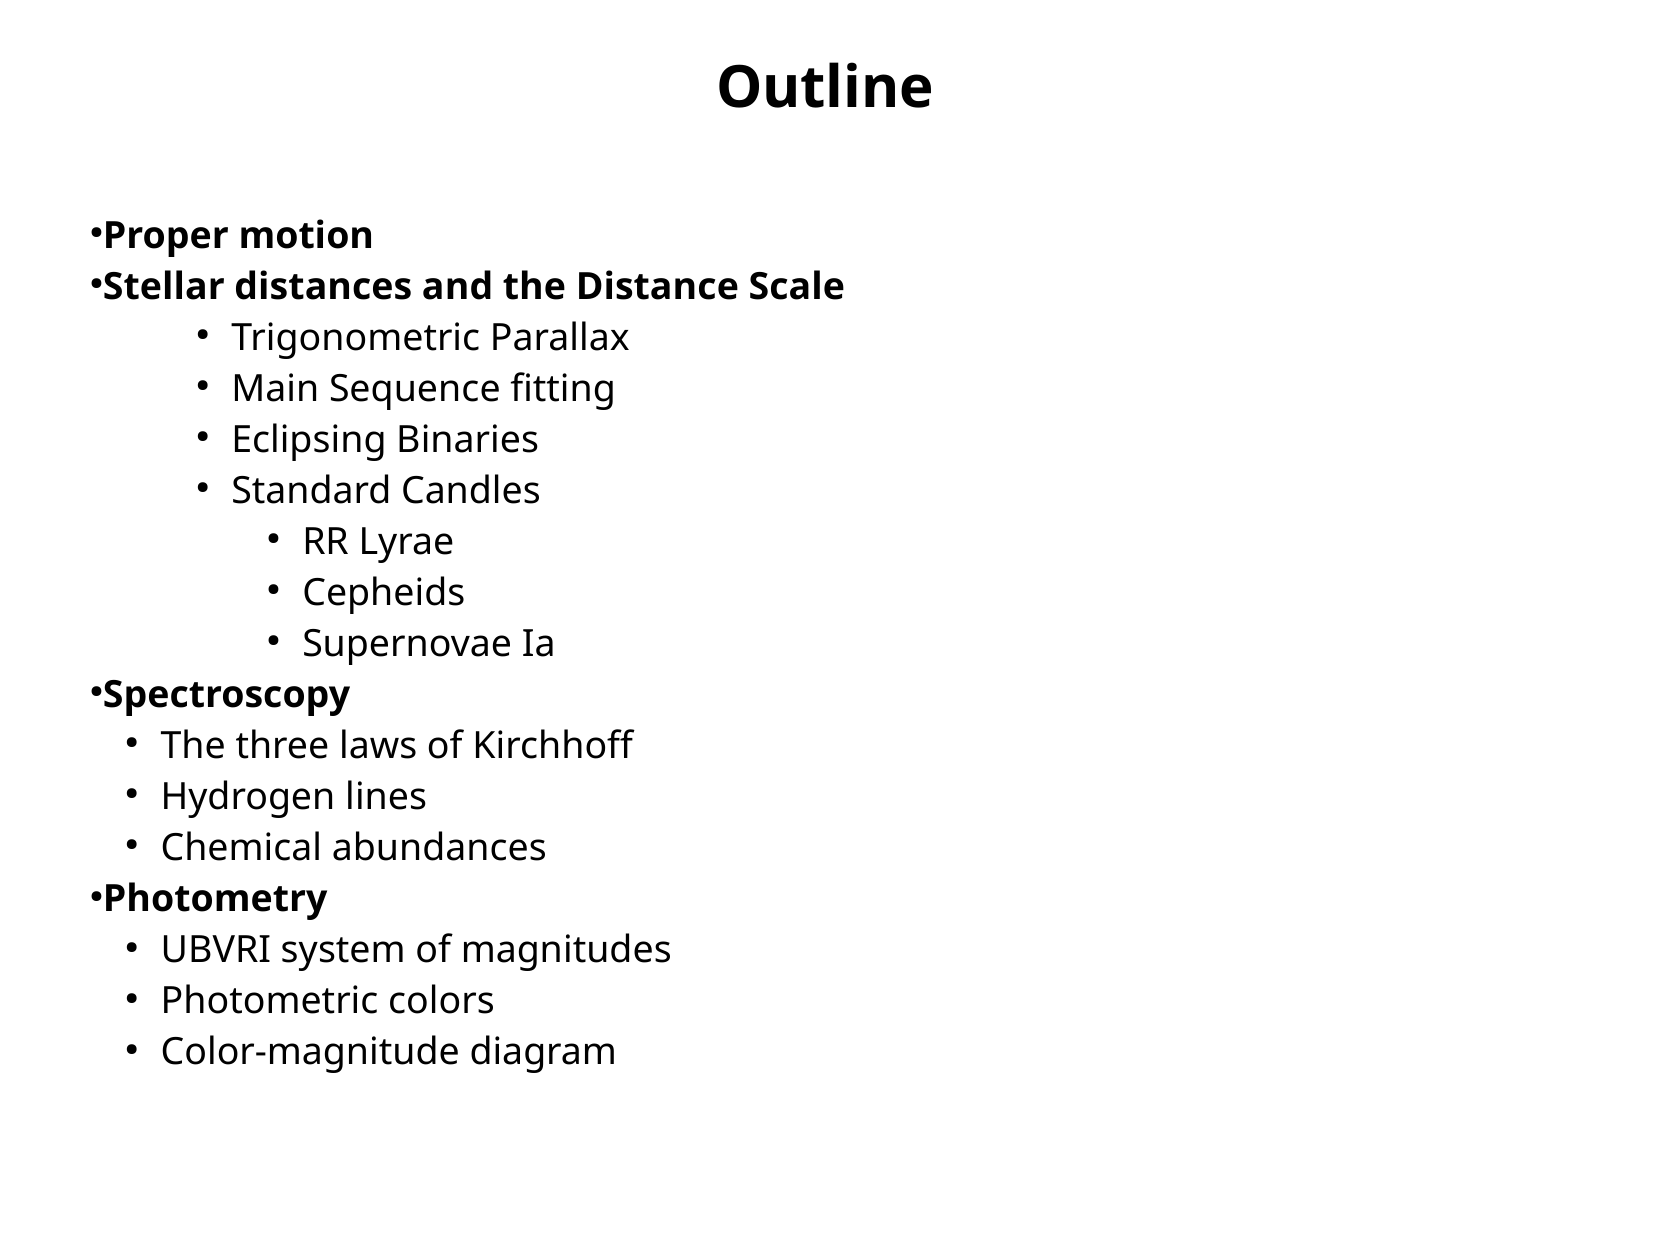

Outline
Proper motion
Stellar distances and the Distance Scale
Trigonometric Parallax
Main Sequence fitting
Eclipsing Binaries
Standard Candles
RR Lyrae
Cepheids
Supernovae Ia
Spectroscopy
The three laws of Kirchhoff
Hydrogen lines
Chemical abundances
Photometry
UBVRI system of magnitudes
Photometric colors
Color-magnitude diagram